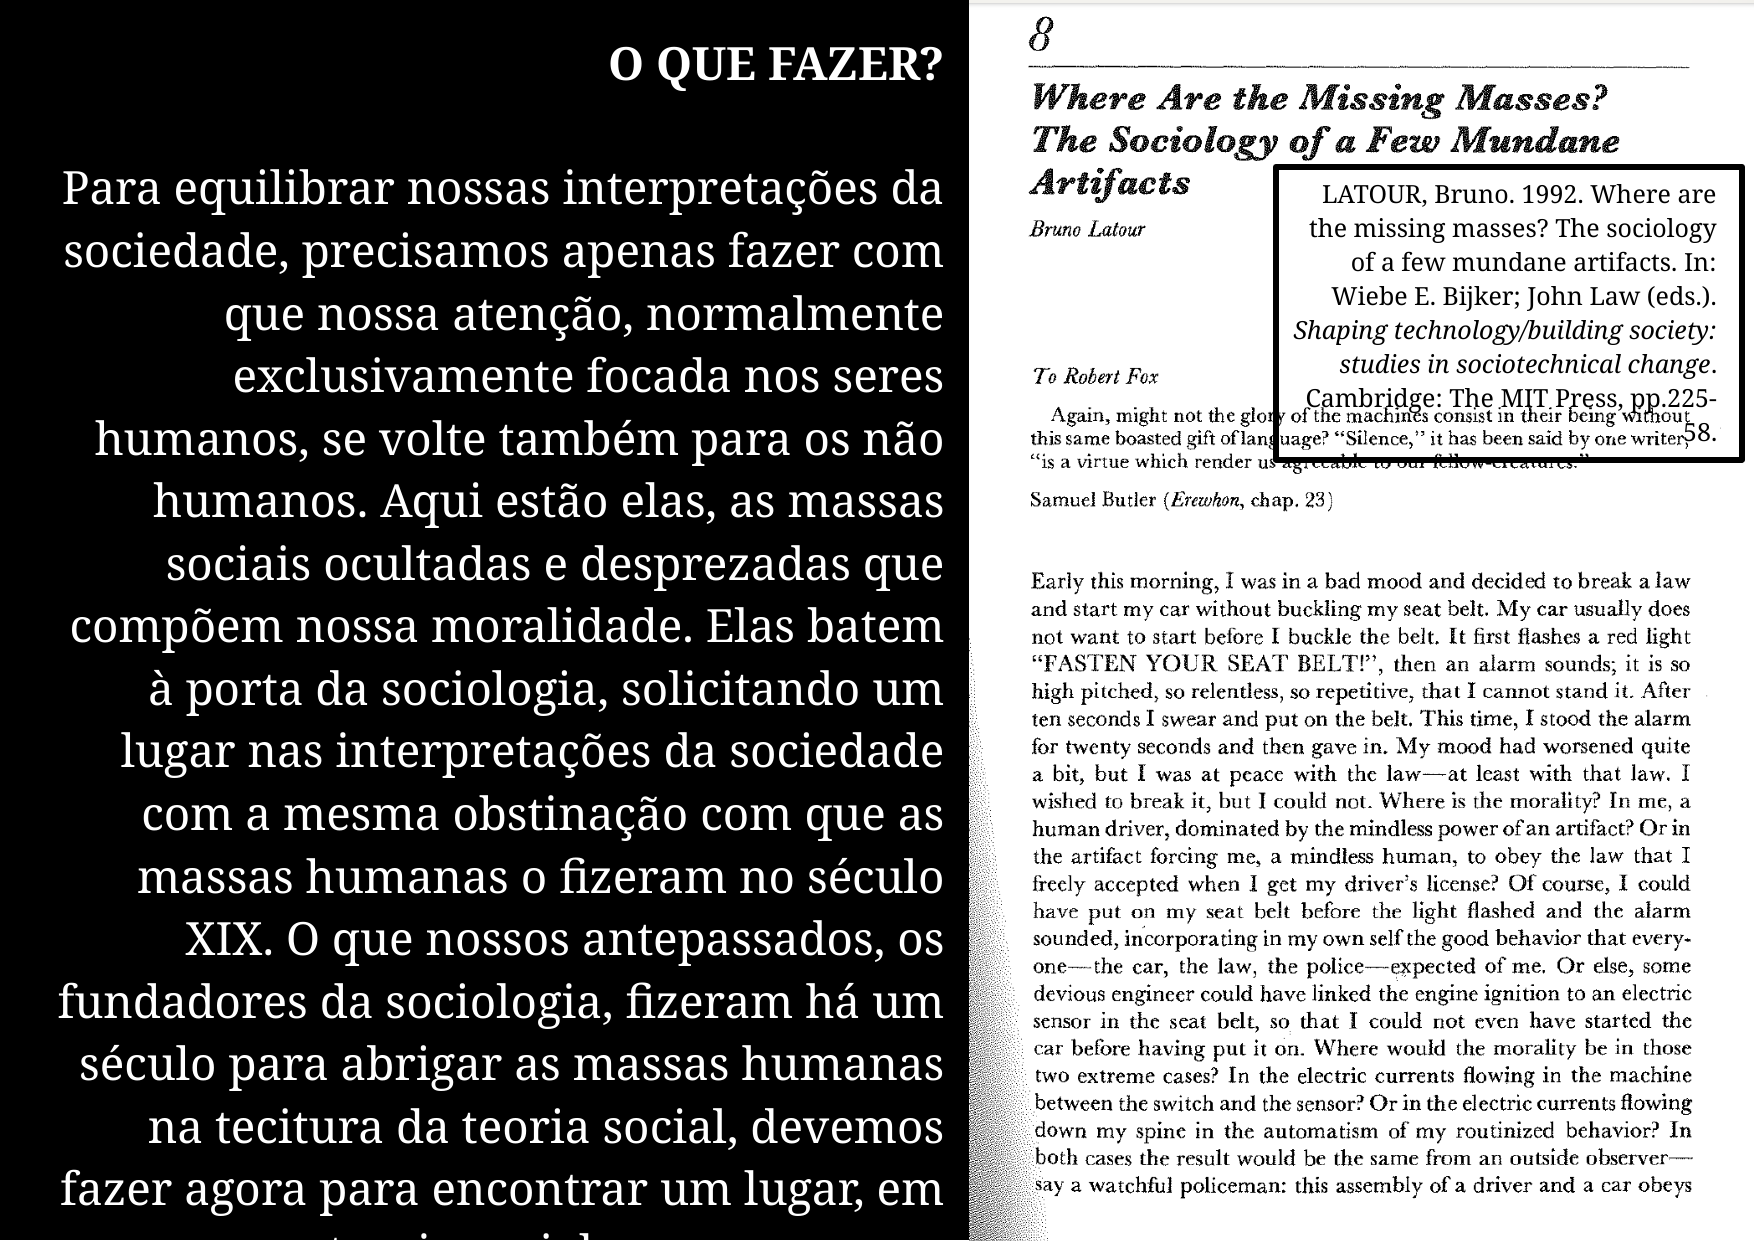

O QUE FAZER?
Para equilibrar nossas interpretações da sociedade, precisamos apenas fazer com que nossa atenção, normalmente exclusivamente focada nos seres humanos, se volte também para os não humanos. Aqui estão elas, as massas sociais ocultadas e desprezadas que compõem nossa moralidade. Elas batem à porta da sociologia, solicitando um lugar nas interpretações da sociedade com a mesma obstinação com que as massas humanas o fizeram no século XIX. O que nossos antepassados, os fundadores da sociologia, fizeram há um século para abrigar as massas humanas na tecitura da teoria social, devemos fazer agora para encontrar um lugar, em uma nova teoria social, para as massas não humanas que cobram por nossa compreensão.
(Latour 1992:227)
LATOUR, Bruno. 1992. Where are the missing masses? The sociology of a few mundane artifacts. In: Wiebe E. Bijker; John Law (eds.). Shaping technology/building society: studies in sociotechnical change. Cambridge: The MIT Press, pp.225-58.